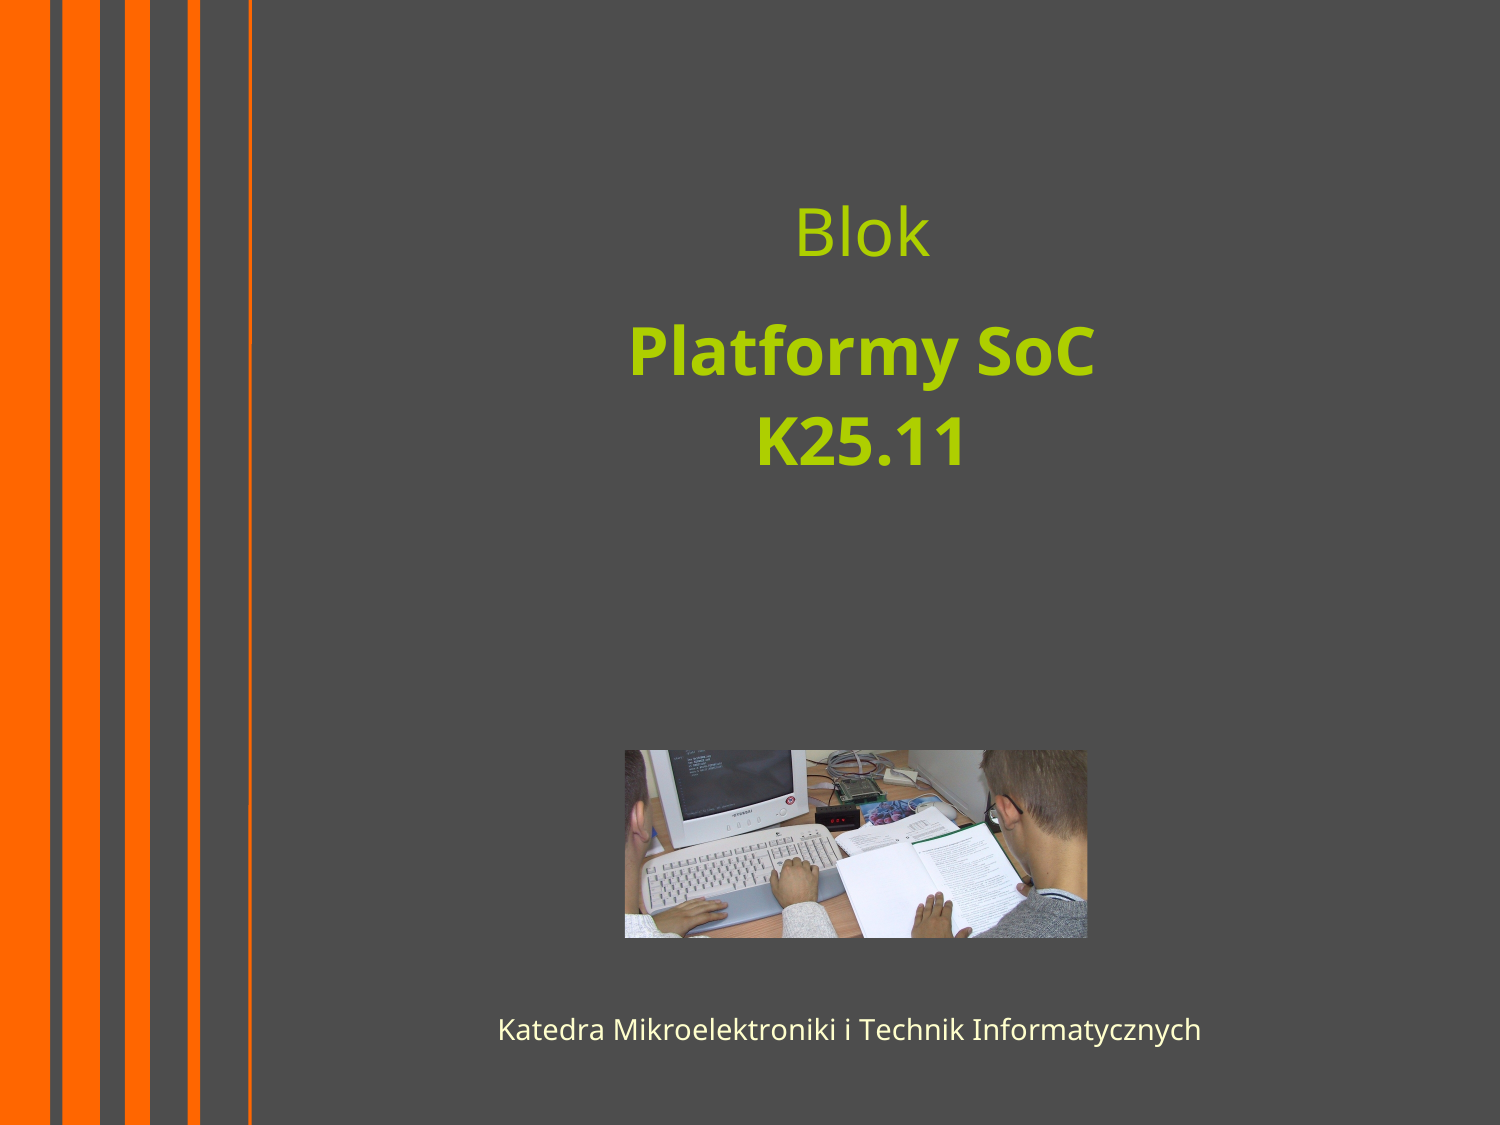

# Blok Platformy SoC K25.11
Katedra Mikroelektroniki i Technik Informatycznych